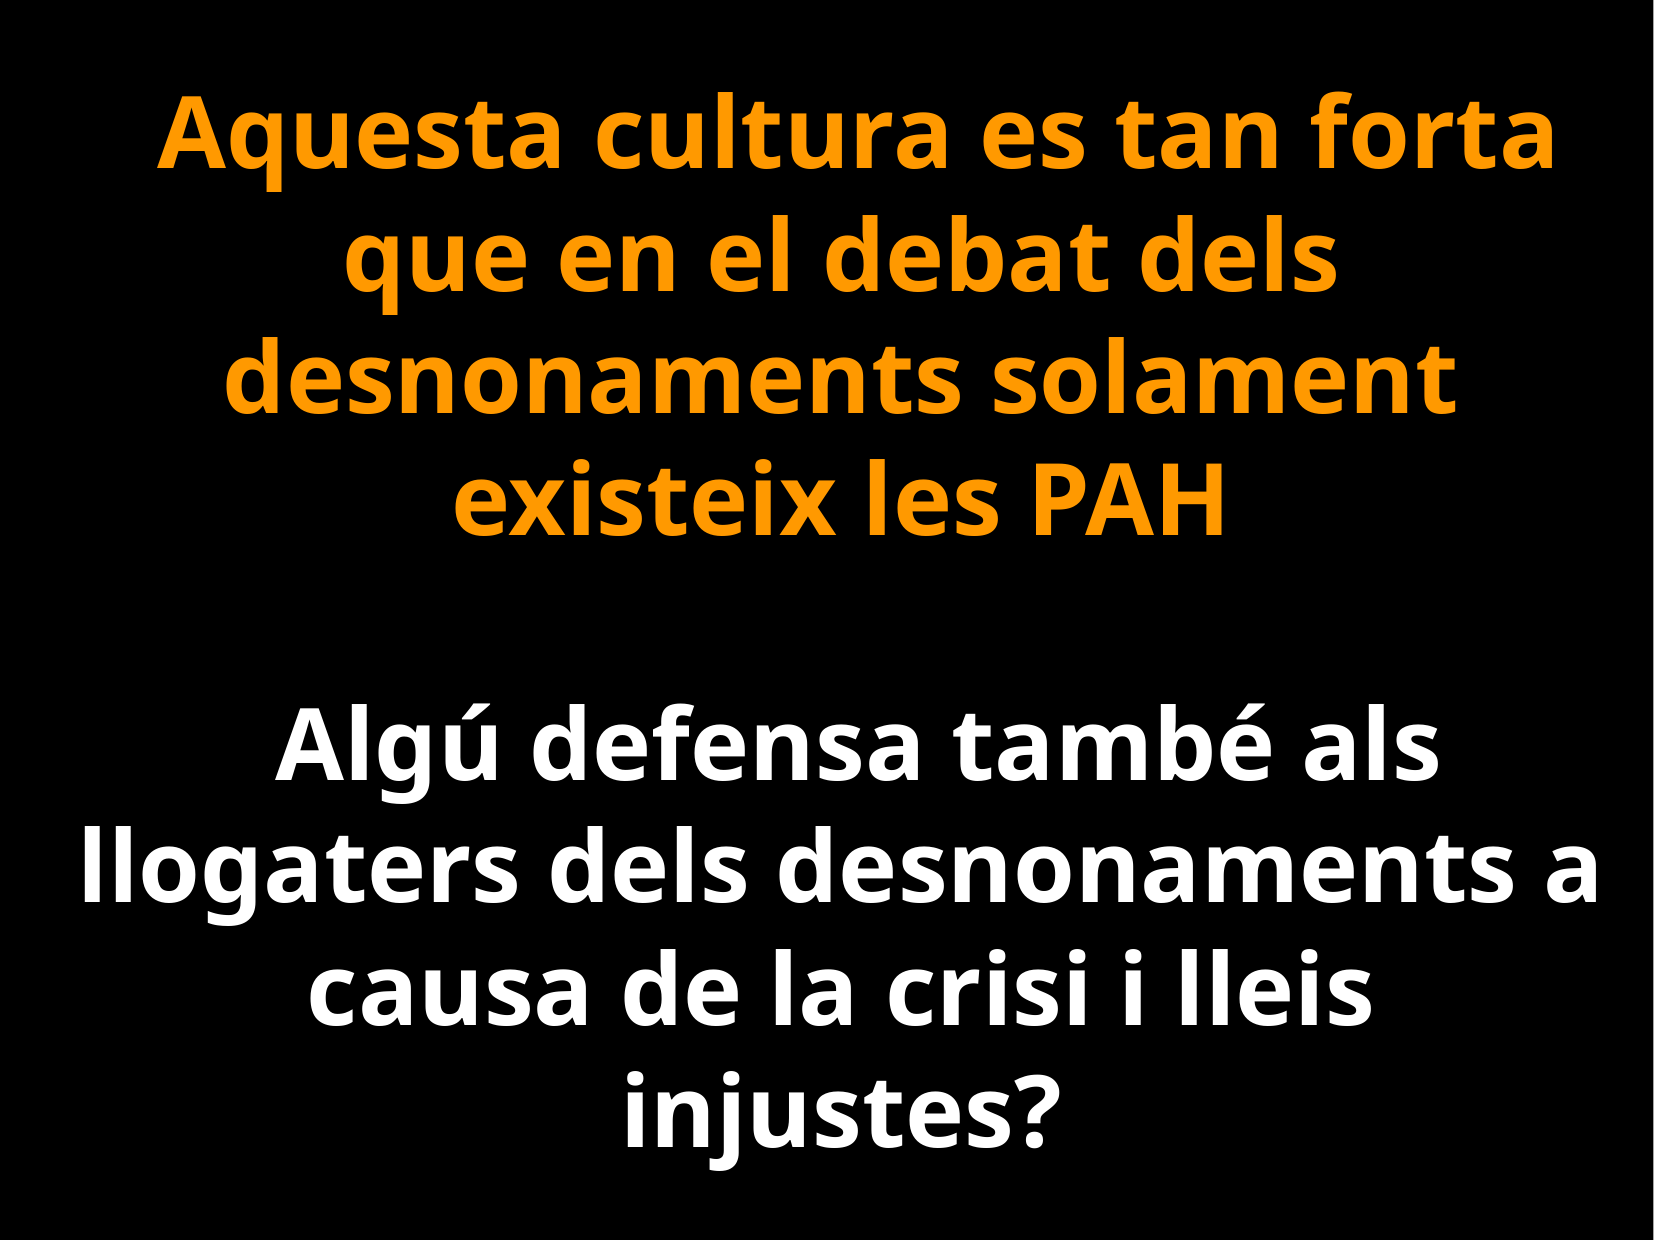

Aquesta cultura es tan forta que en el debat dels desnonaments solament existeix les PAH
Algú defensa també als llogaters dels desnonaments a causa de la crisi i lleis injustes?